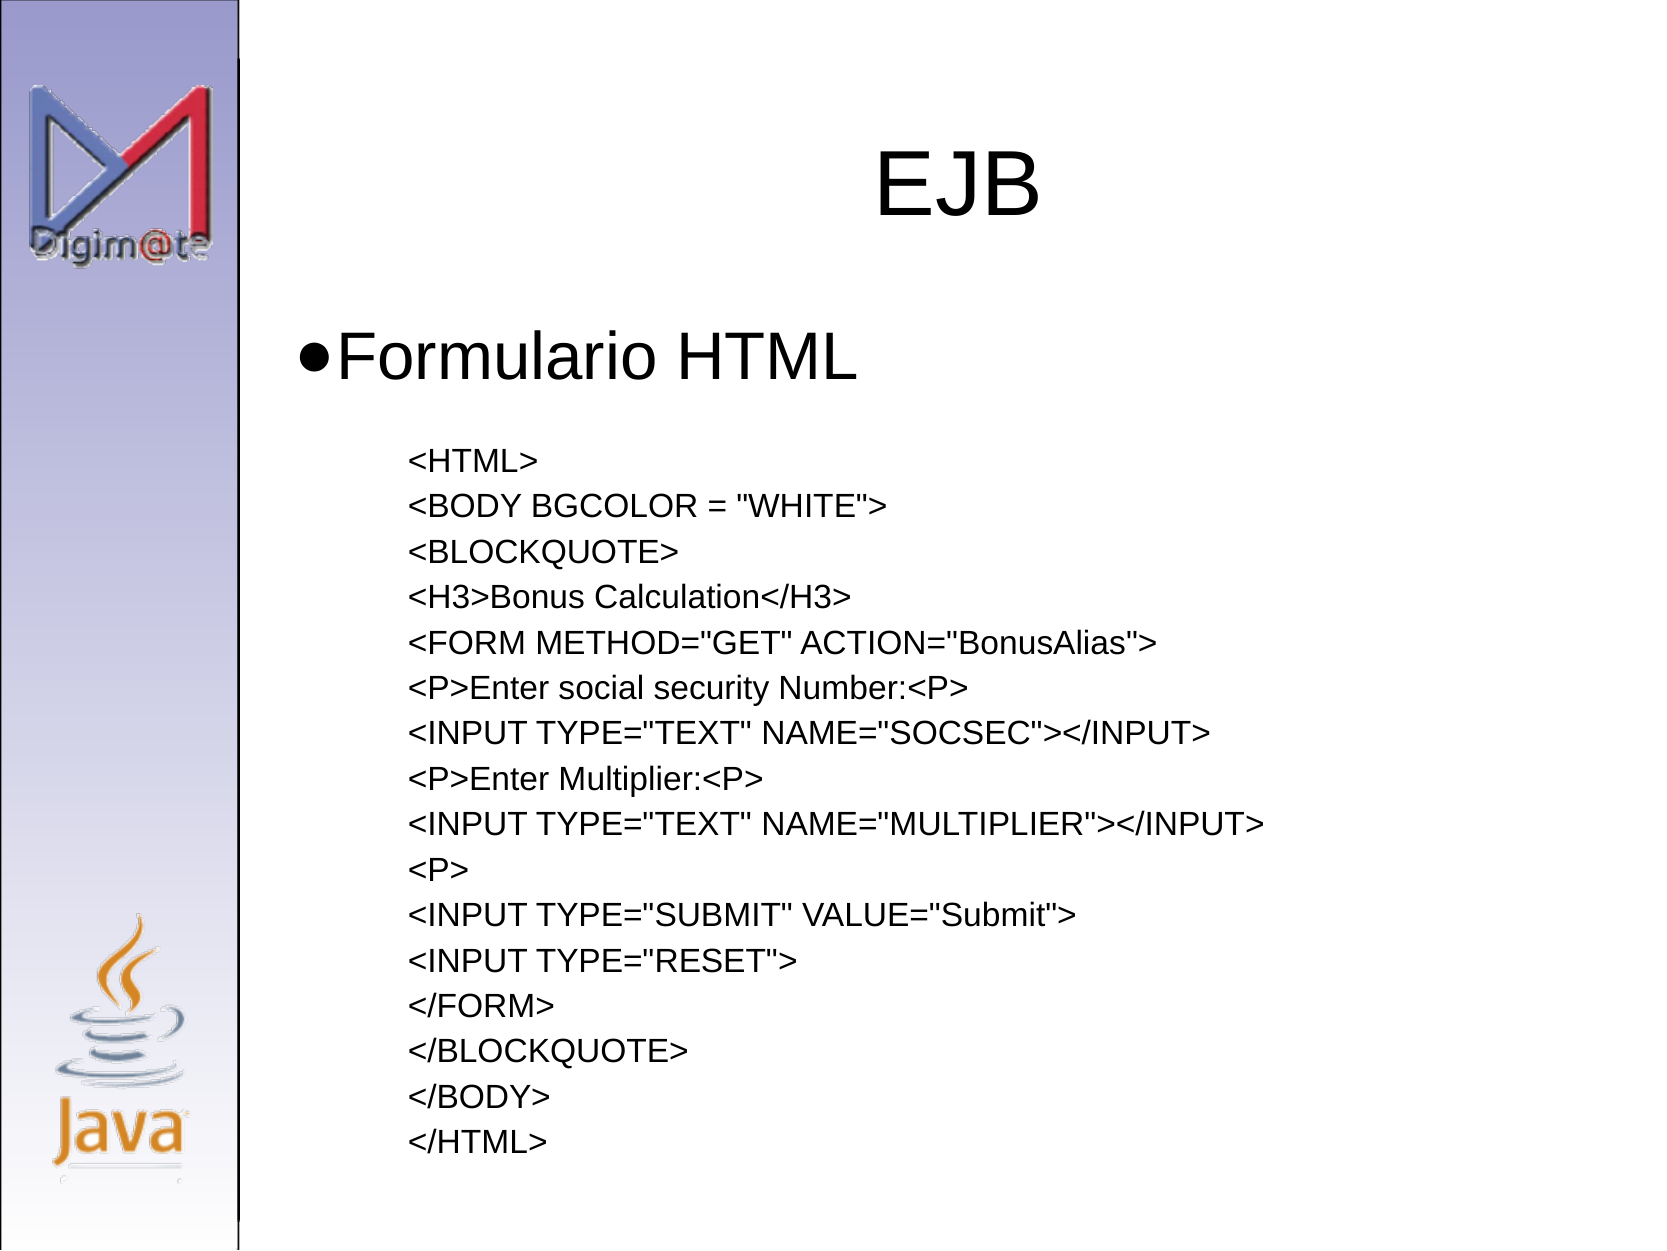

# EJB
Formulario HTML
<HTML>
<BODY BGCOLOR = "WHITE">
<BLOCKQUOTE>
<H3>Bonus Calculation</H3>
<FORM METHOD="GET" ACTION="BonusAlias">
<P>Enter social security Number:<P>
<INPUT TYPE="TEXT" NAME="SOCSEC"></INPUT>
<P>Enter Multiplier:<P>
<INPUT TYPE="TEXT" NAME="MULTIPLIER"></INPUT>
<P>
<INPUT TYPE="SUBMIT" VALUE="Submit">
<INPUT TYPE="RESET">
</FORM>
</BLOCKQUOTE>
</BODY>
</HTML>